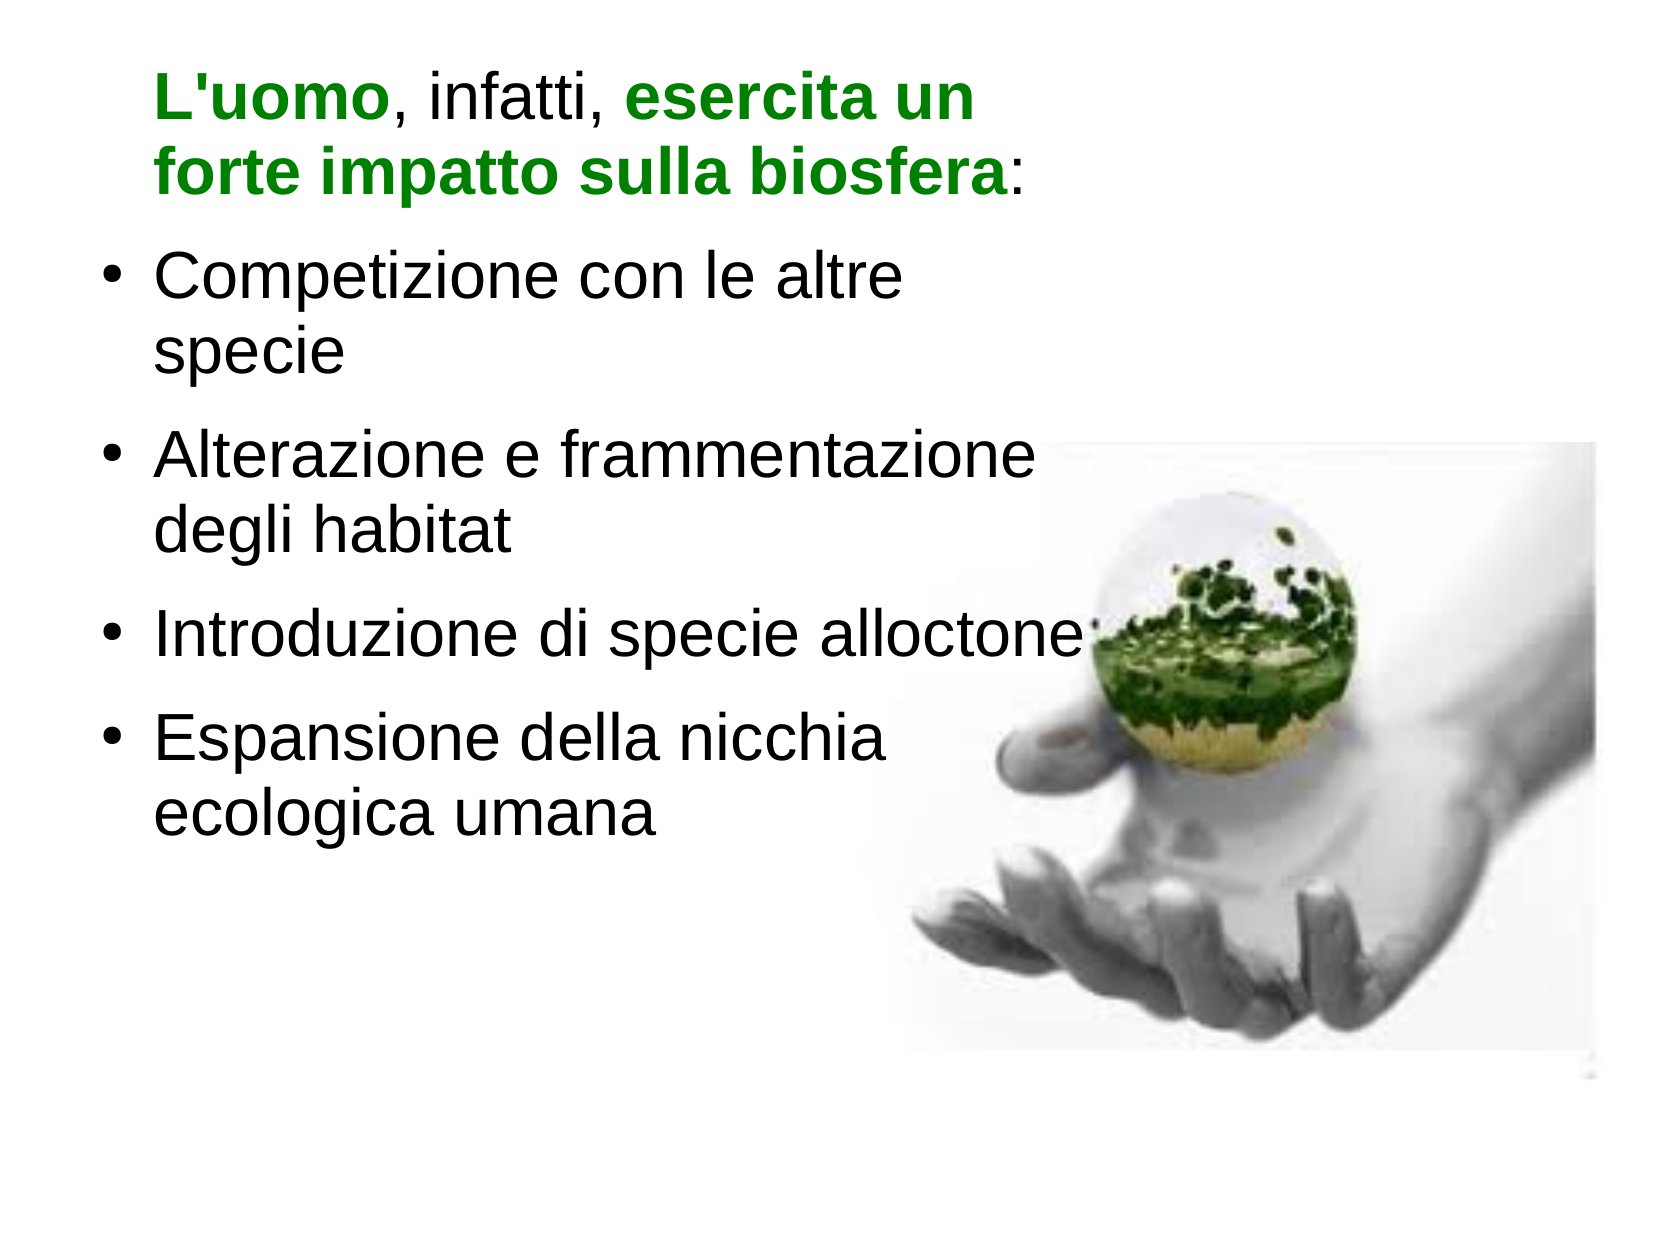

# L'uomo, infatti, esercita un forte impatto sulla biosfera:
Competizione con le altre specie
Alterazione e frammentazione degli habitat
Introduzione di specie alloctone
Espansione della nicchia ecologica umana